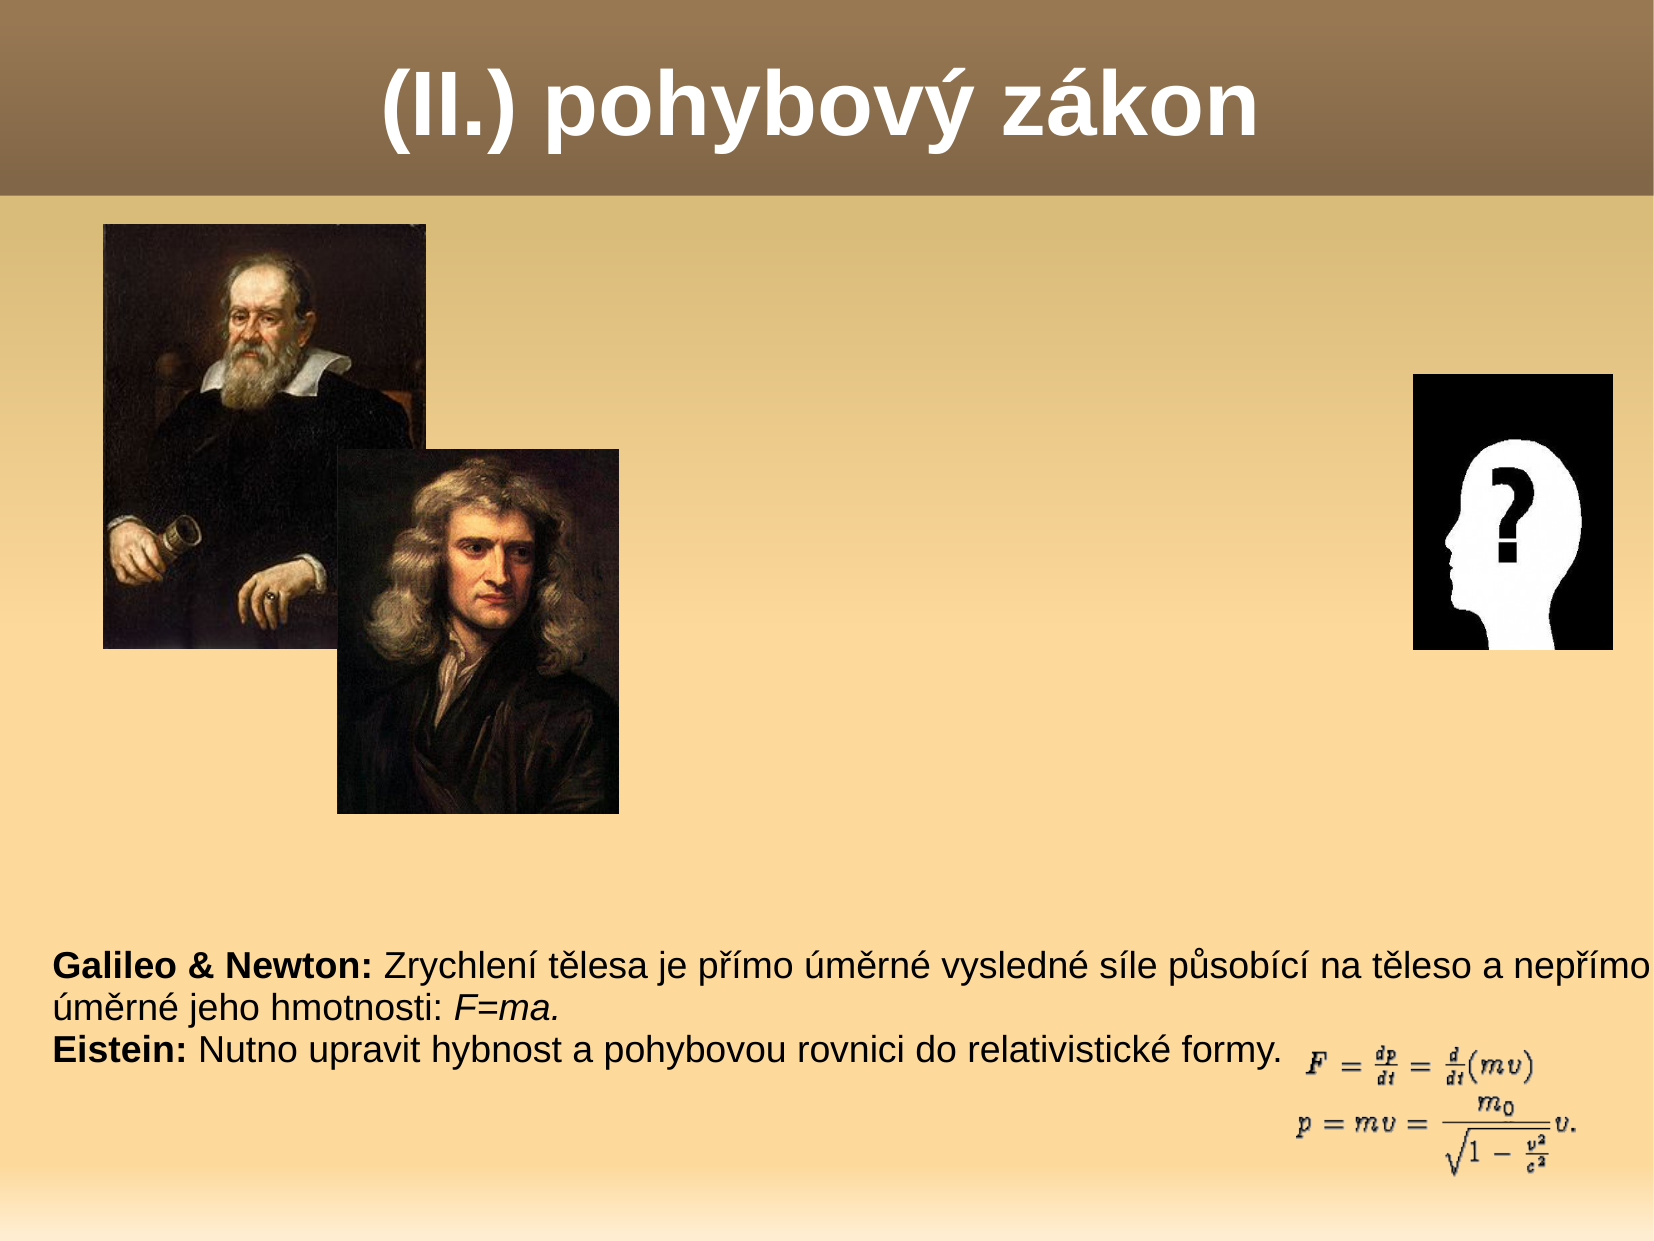

# (II.) pohybový zákon
Galileo & Newton: Zrychlení tělesa je přímo úměrné vysledné síle působící na těleso a nepřímo úměrné jeho hmotnosti: F=ma.
Eistein: Nutno upravit hybnost a pohybovou rovnici do relativistické formy.